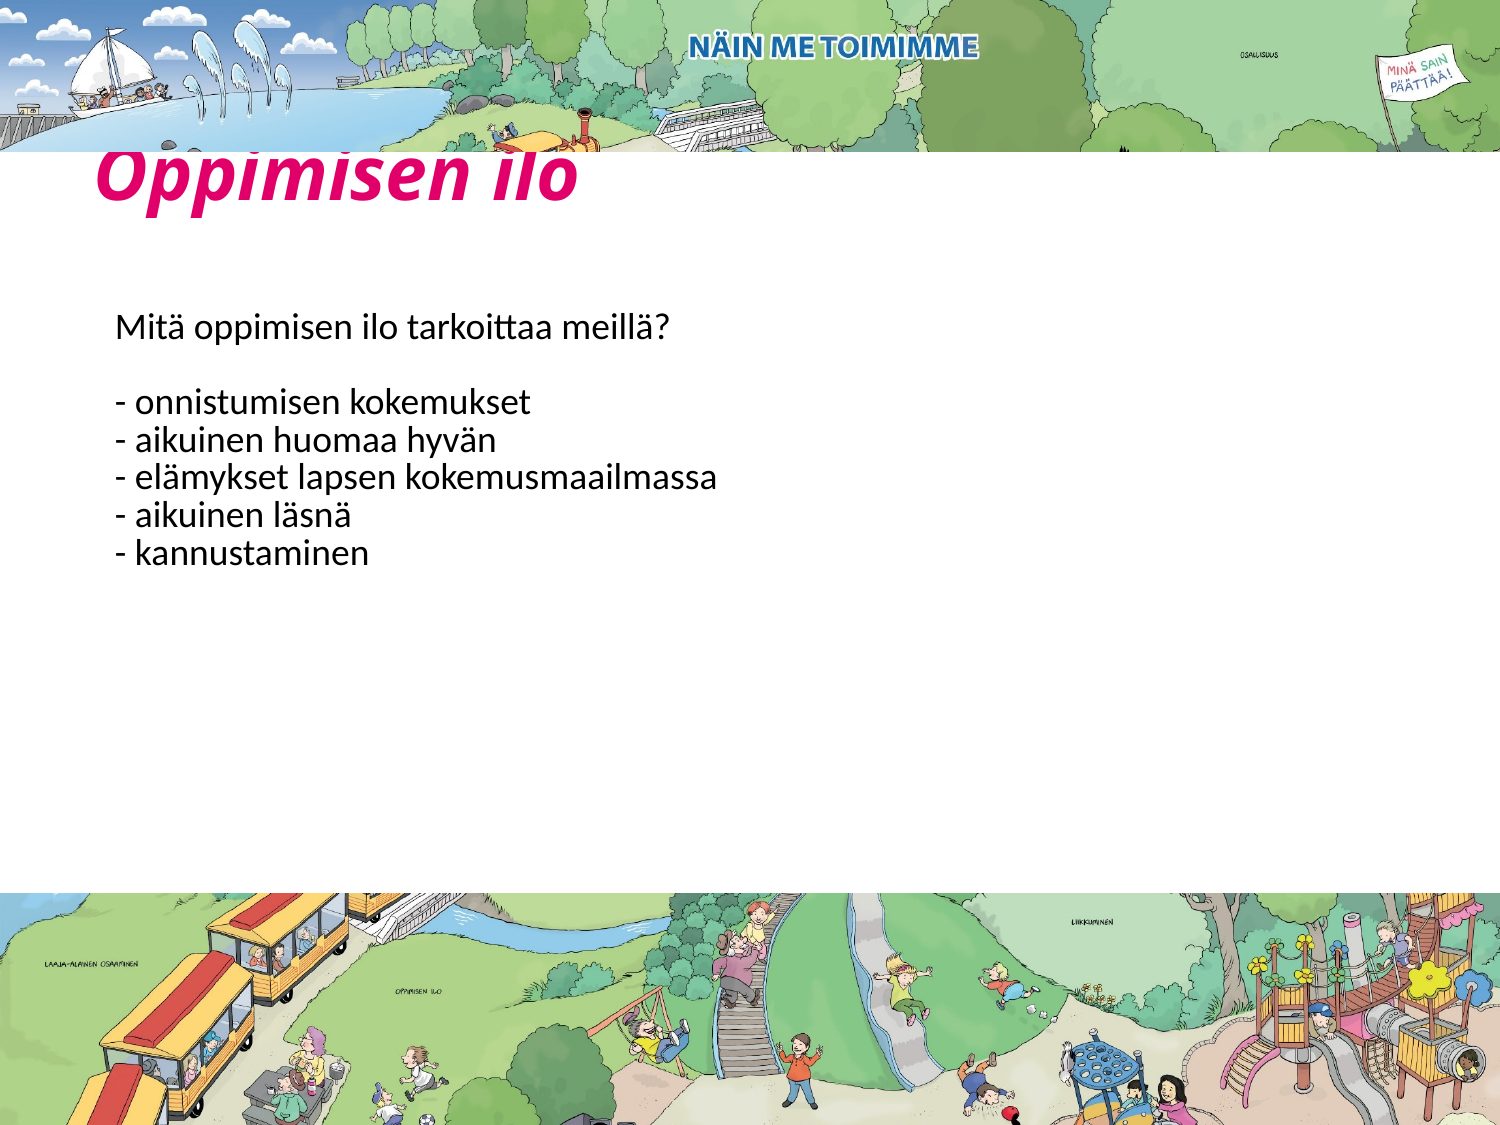

# Oppimisen ilo
Mitä oppimisen ilo tarkoittaa meillä?
- onnistumisen kokemukset
- aikuinen huomaa hyvän
- elämykset lapsen kokemusmaailmassa
- aikuinen läsnä
- kannustaminen